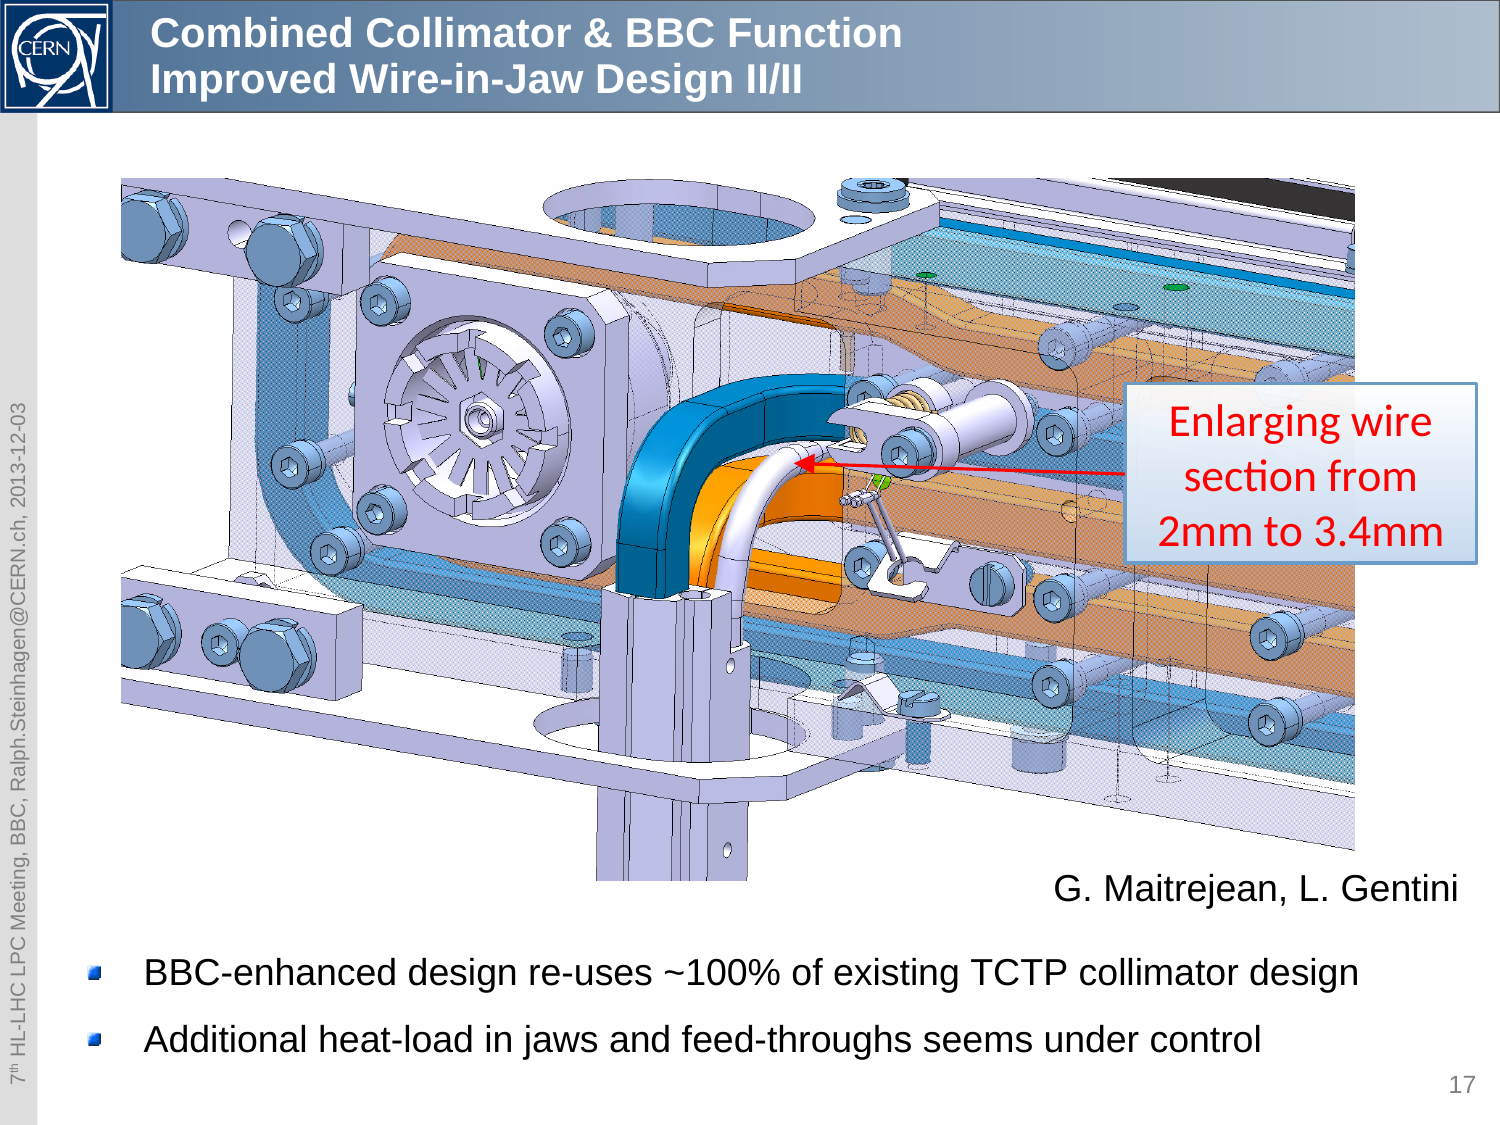

# Combined Collimator & BBC Function Improved Wire-in-Jaw Design II/II
Enlarging wire section from 2mm to 3.4mm
G. Maitrejean, L. Gentini
BBC-enhanced design re-uses ~100% of existing TCTP collimator design
Additional heat-load in jaws and feed-throughs seems under control